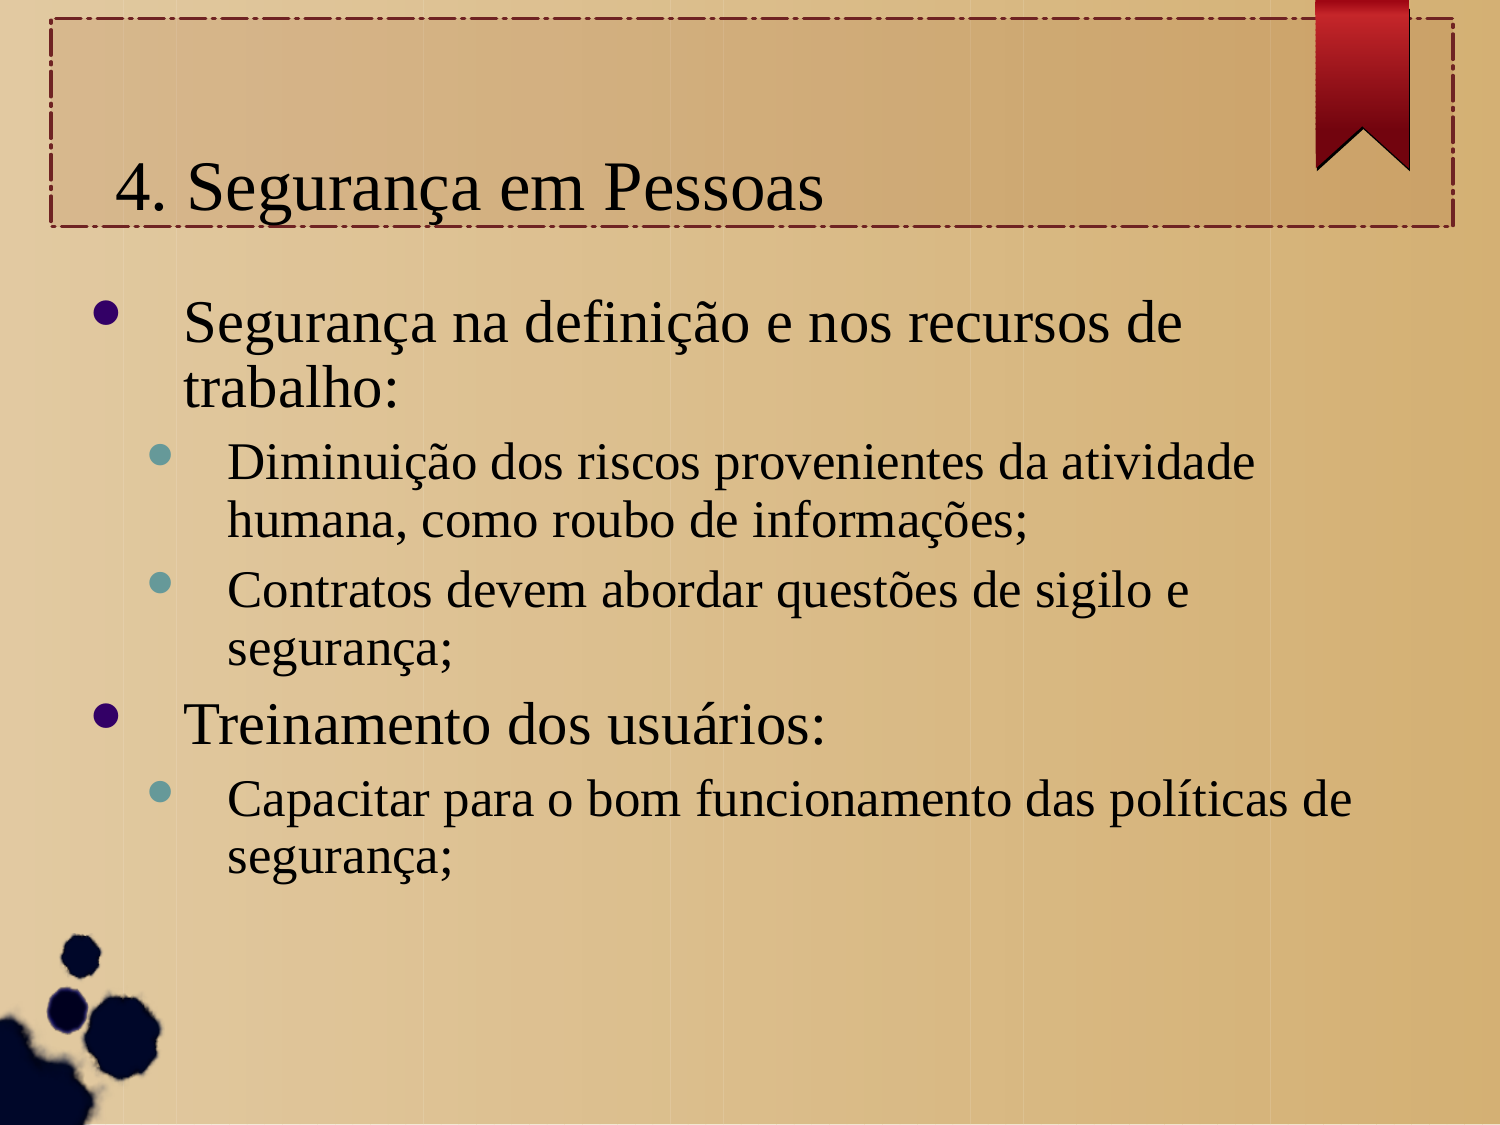

# 4. Segurança em Pessoas
Segurança na definição e nos recursos de trabalho:
Diminuição dos riscos provenientes da atividade humana, como roubo de informações;
Contratos devem abordar questões de sigilo e segurança;
Treinamento dos usuários:
Capacitar para o bom funcionamento das políticas de segurança;